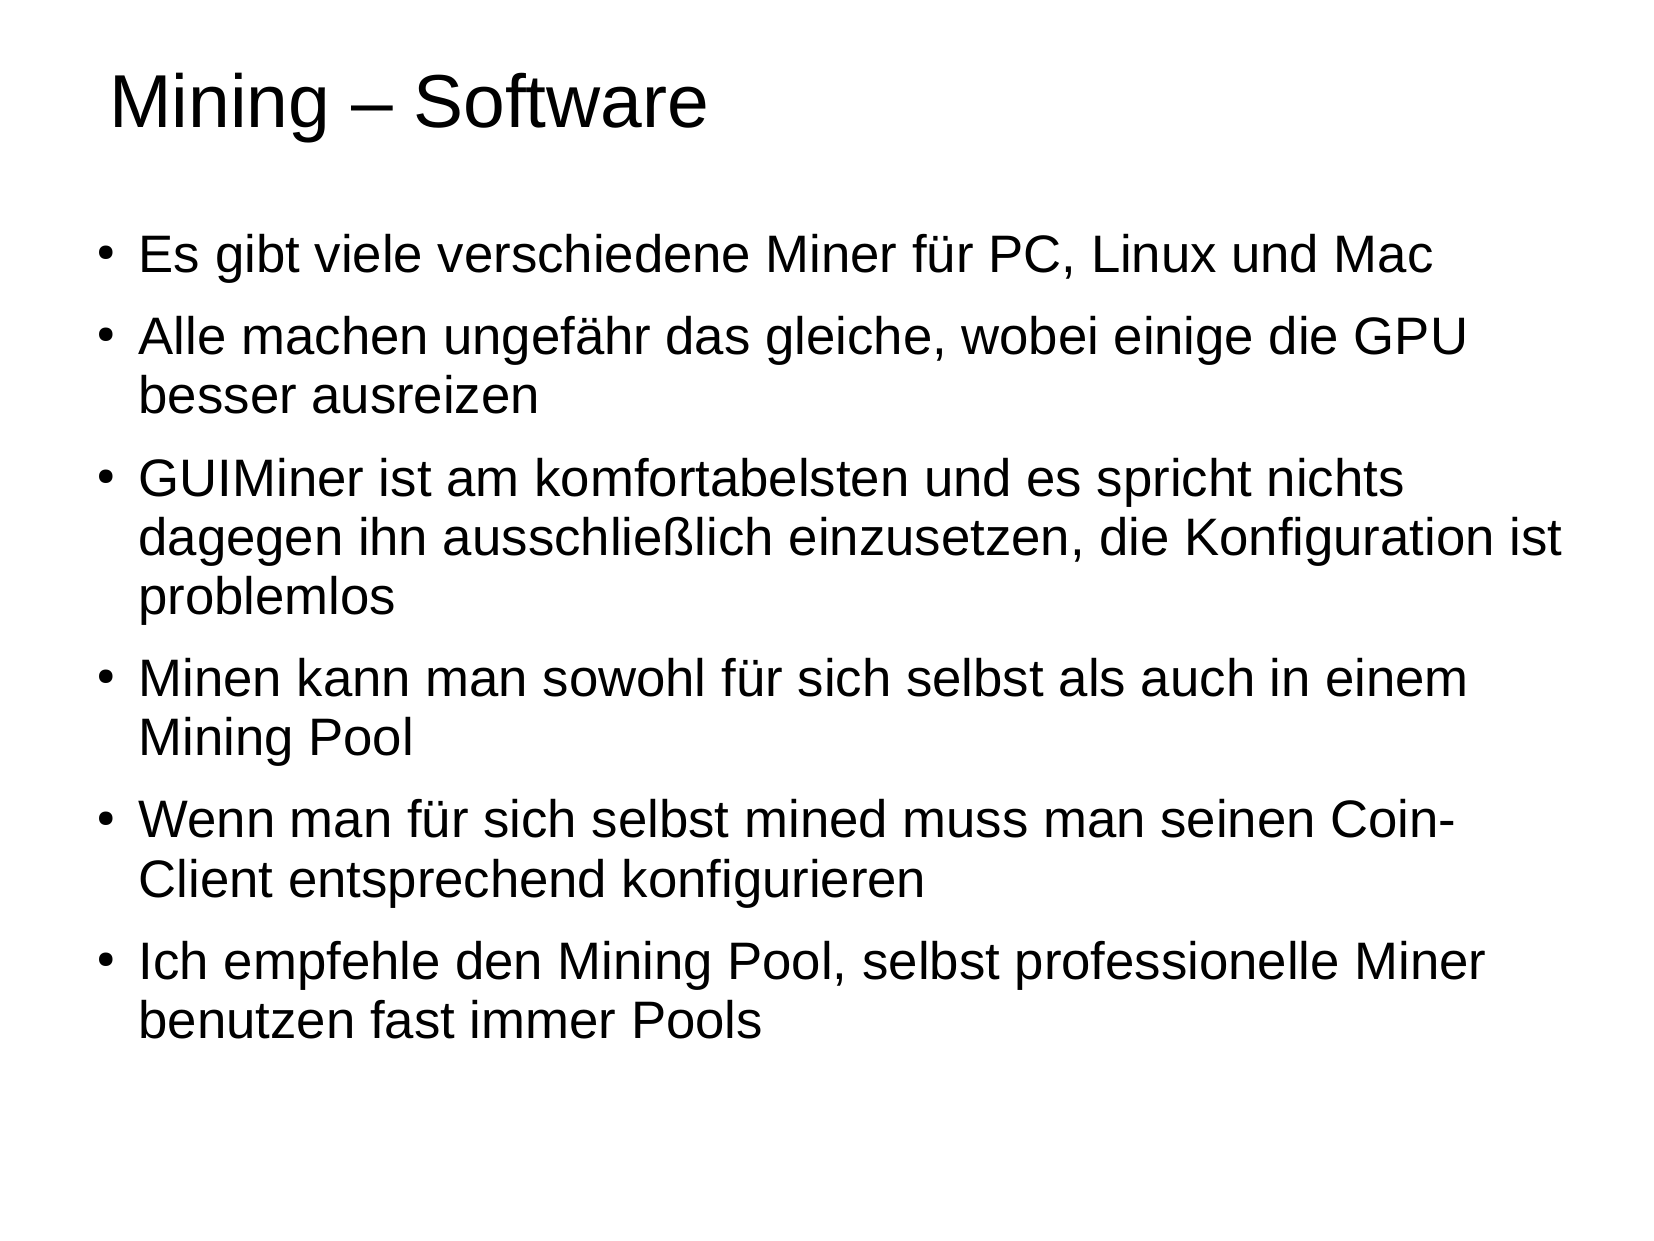

# Mining – Software
Es gibt viele verschiedene Miner für PC, Linux und Mac
Alle machen ungefähr das gleiche, wobei einige die GPU besser ausreizen
GUIMiner ist am komfortabelsten und es spricht nichts dagegen ihn ausschließlich einzusetzen, die Konfiguration ist problemlos
Minen kann man sowohl für sich selbst als auch in einem Mining Pool
Wenn man für sich selbst mined muss man seinen Coin-Client entsprechend konfigurieren
Ich empfehle den Mining Pool, selbst professionelle Miner benutzen fast immer Pools